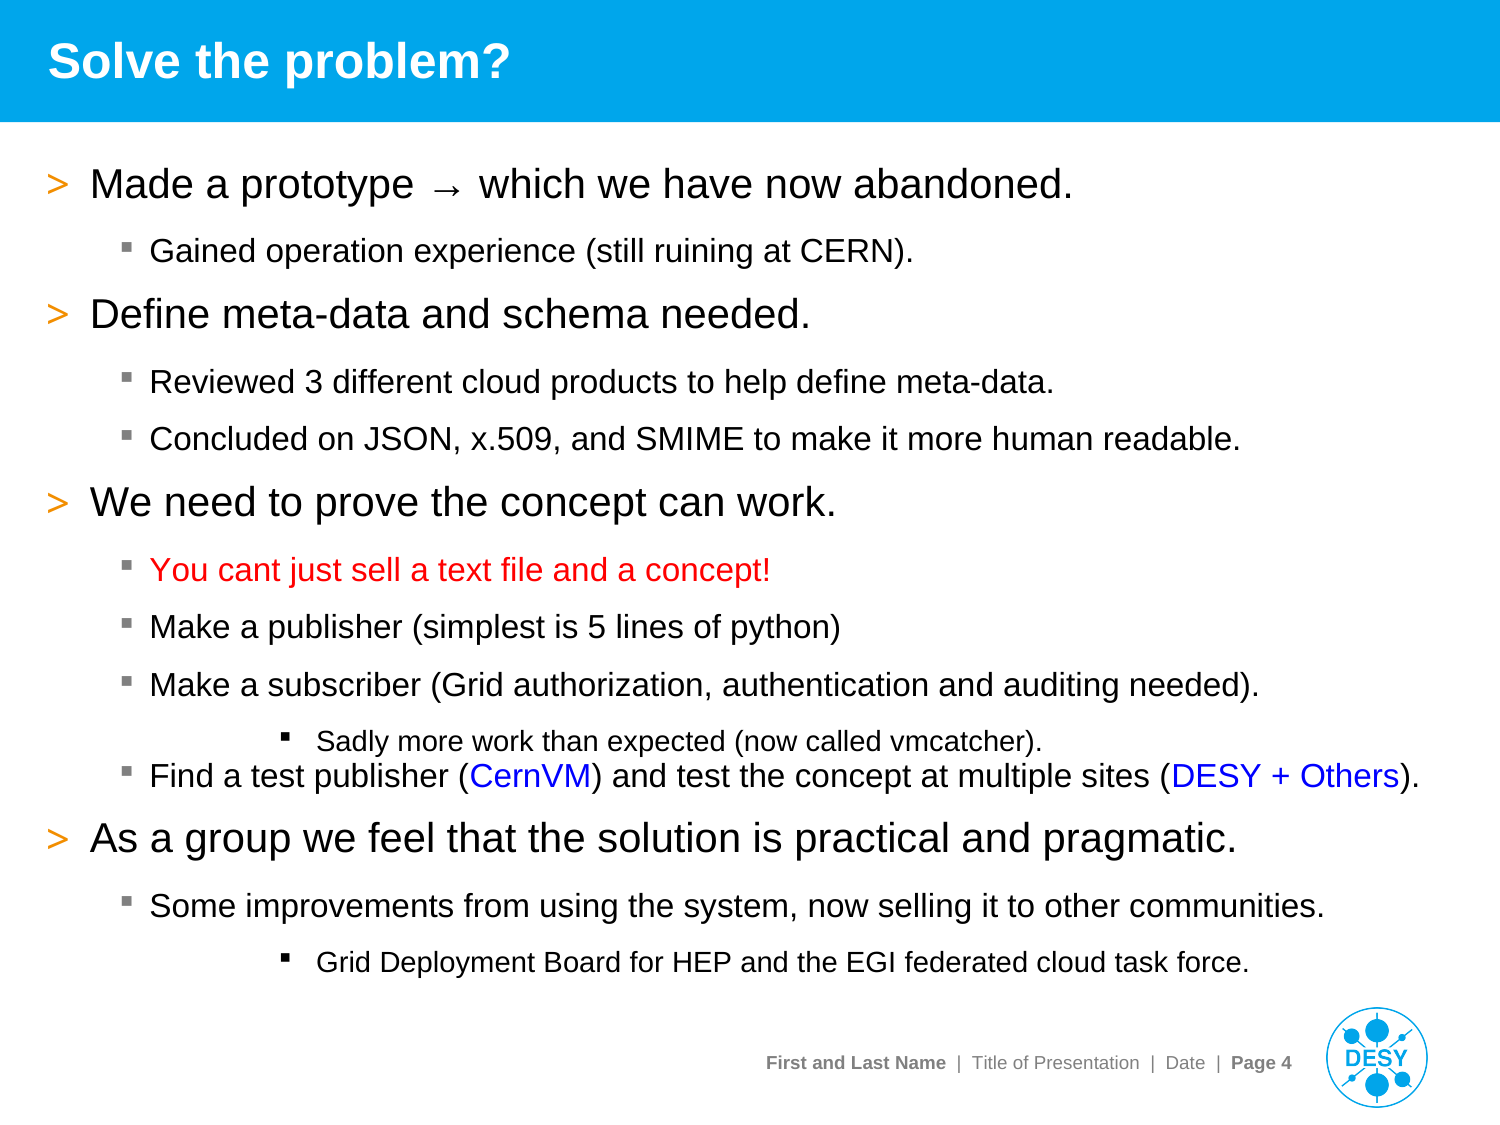

# Solve the problem?
Made a prototype → which we have now abandoned.
Gained operation experience (still ruining at CERN).
Define meta-data and schema needed.
Reviewed 3 different cloud products to help define meta-data.
Concluded on JSON, x.509, and SMIME to make it more human readable.
We need to prove the concept can work.
You cant just sell a text file and a concept!
Make a publisher (simplest is 5 lines of python)
Make a subscriber (Grid authorization, authentication and auditing needed).
Sadly more work than expected (now called vmcatcher).
Find a test publisher (CernVM) and test the concept at multiple sites (DESY + Others).
As a group we feel that the solution is practical and pragmatic.
Some improvements from using the system, now selling it to other communities.
Grid Deployment Board for HEP and the EGI federated cloud task force.